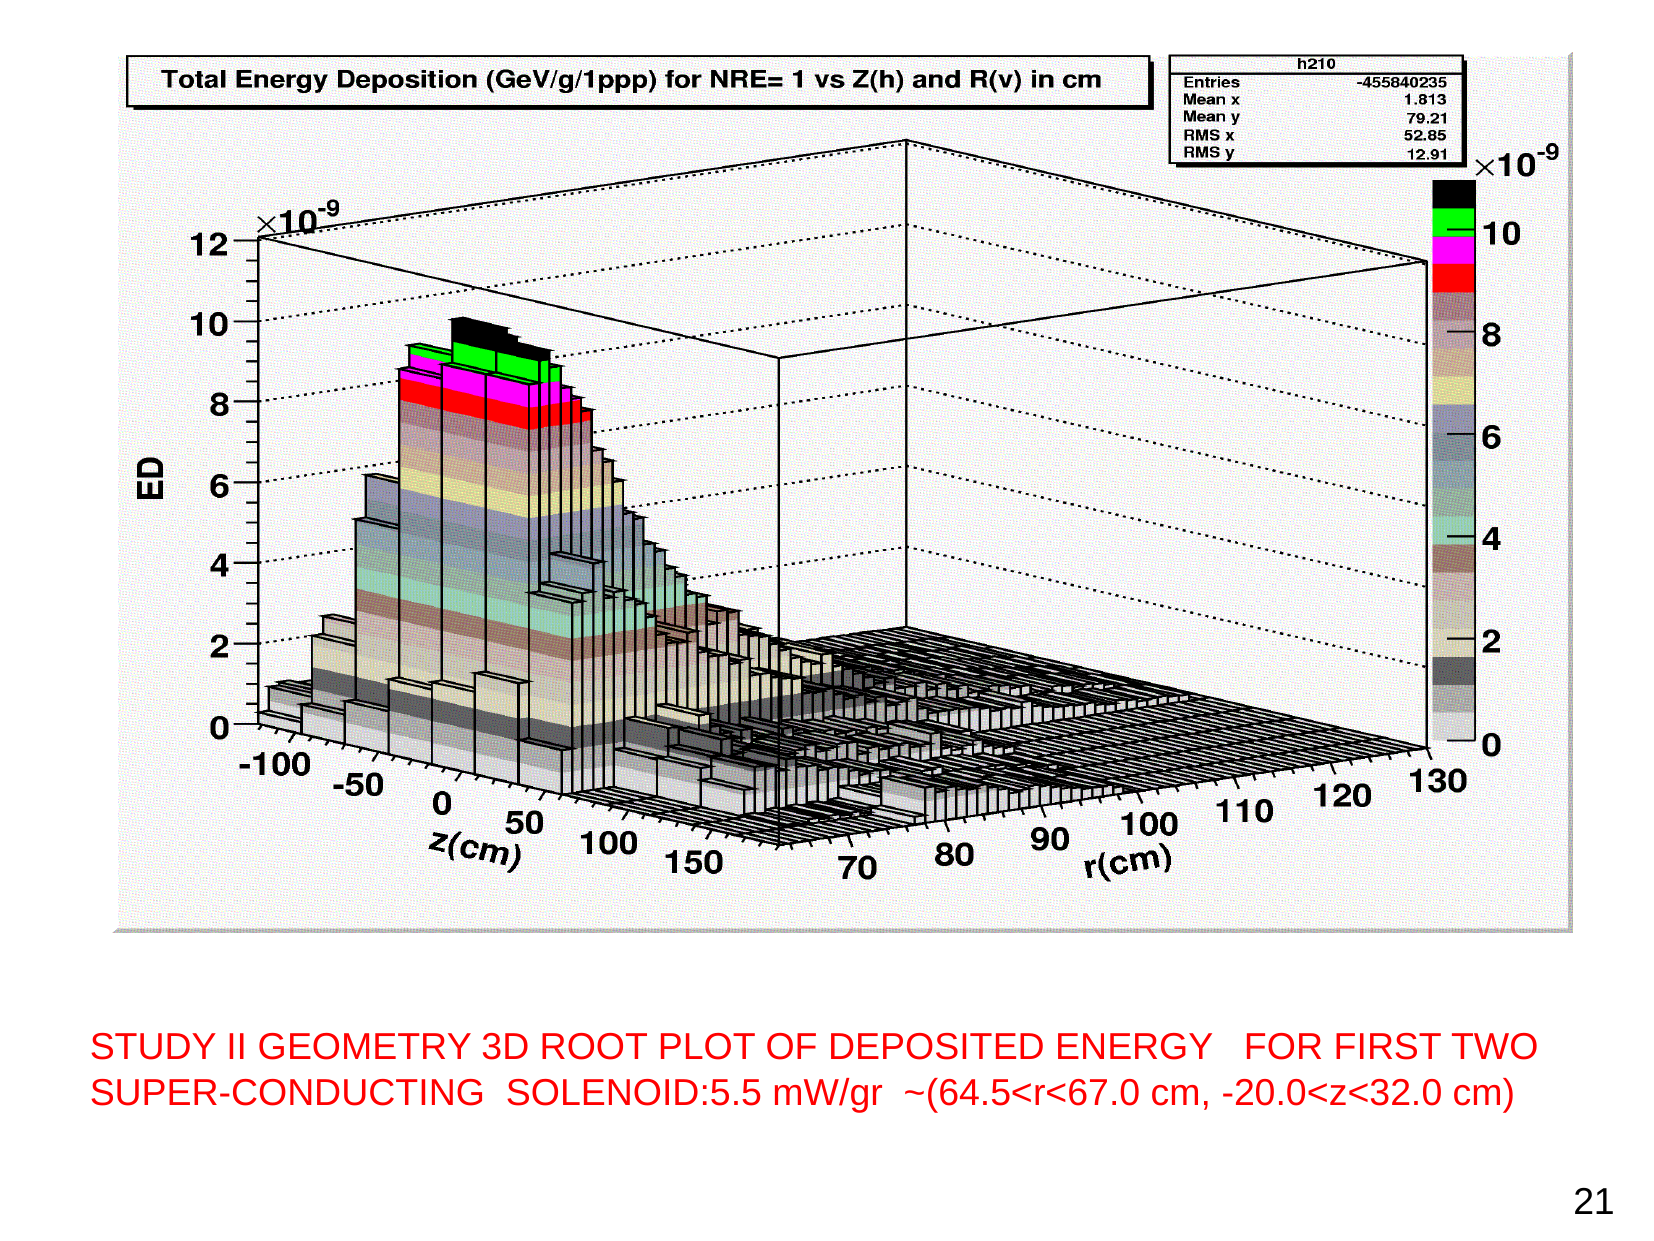

STUDY II GEOMETRY 3D ROOT PLOT OF DEPOSITED ENERGY FOR FIRST TWO SUPER-CONDUCTING SOLENOID:5.5 mW/gr ~(64.5<r<67.0 cm, -20.0<z<32.0 cm)
 21